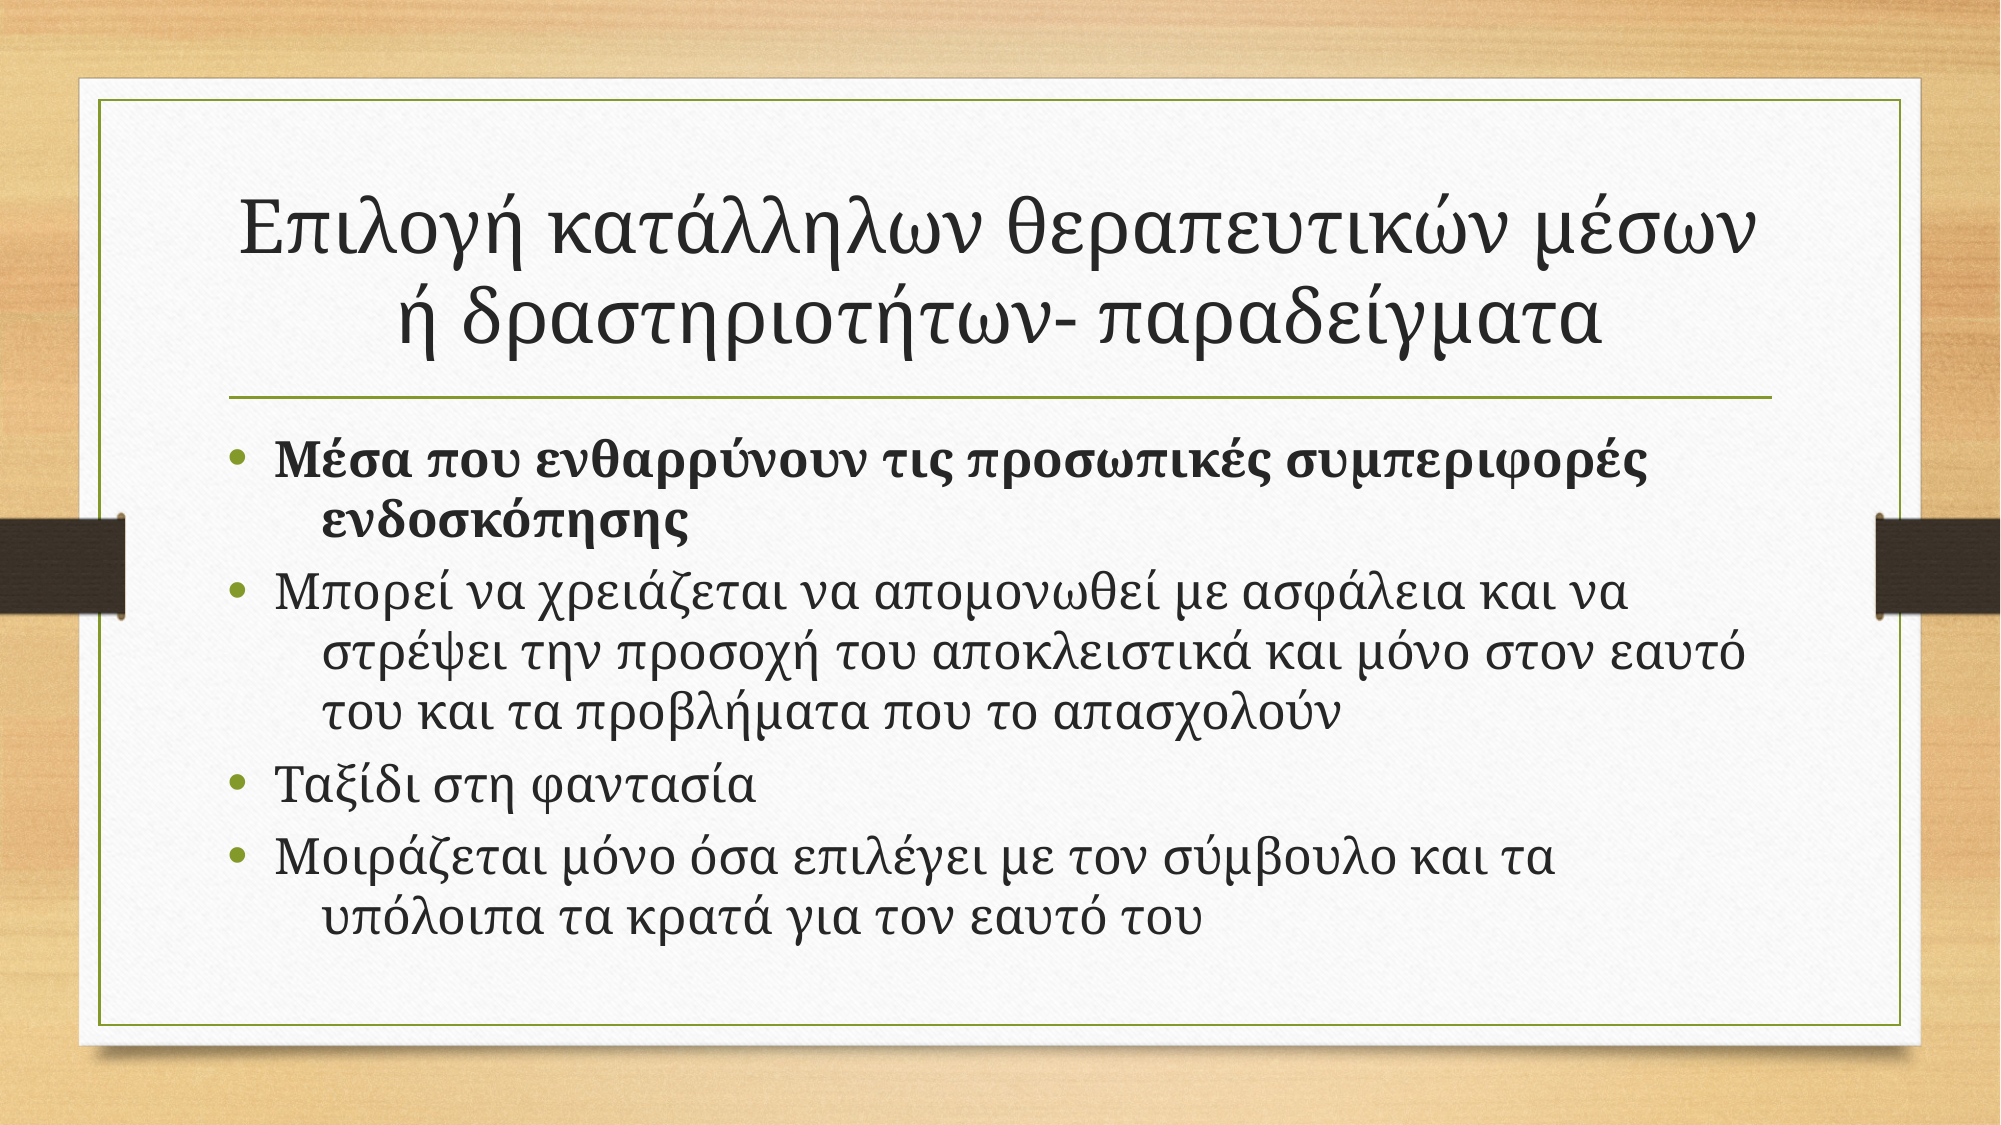

# Επιλογή κατάλληλων θεραπευτικών μέσων ή δραστηριοτήτων- παραδείγματα
Μέσα που ενθαρρύνουν τις προσωπικές συμπεριφορές ενδοσκόπησης
Μπορεί να χρειάζεται να απομονωθεί με ασφάλεια και να στρέψει την προσοχή του αποκλειστικά και μόνο στον εαυτό του και τα προβλήματα που το απασχολούν
Ταξίδι στη φαντασία
Μοιράζεται μόνο όσα επιλέγει με τον σύμβουλο και τα υπόλοιπα τα κρατά για τον εαυτό του